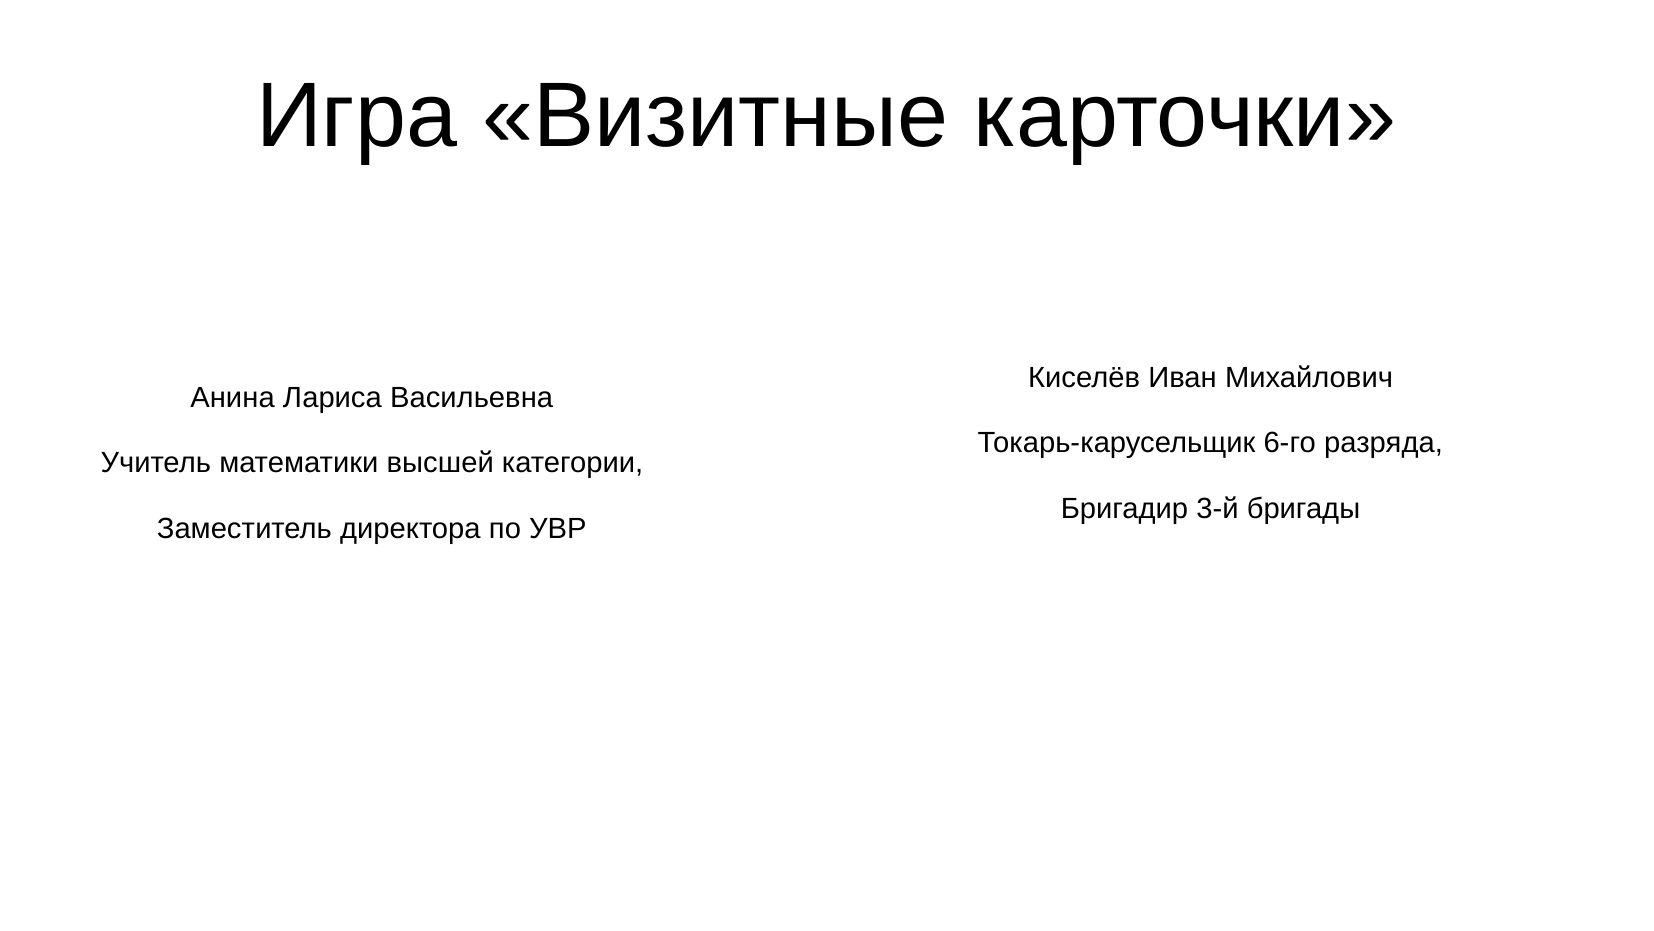

# Игра «Визитные карточки»
Анина Лариса Васильевна
Учитель математики высшей категории,
Заместитель директора по УВР
Киселёв Иван Михайлович
Токарь-карусельщик 6-го разряда,
Бригадир 3-й бригады